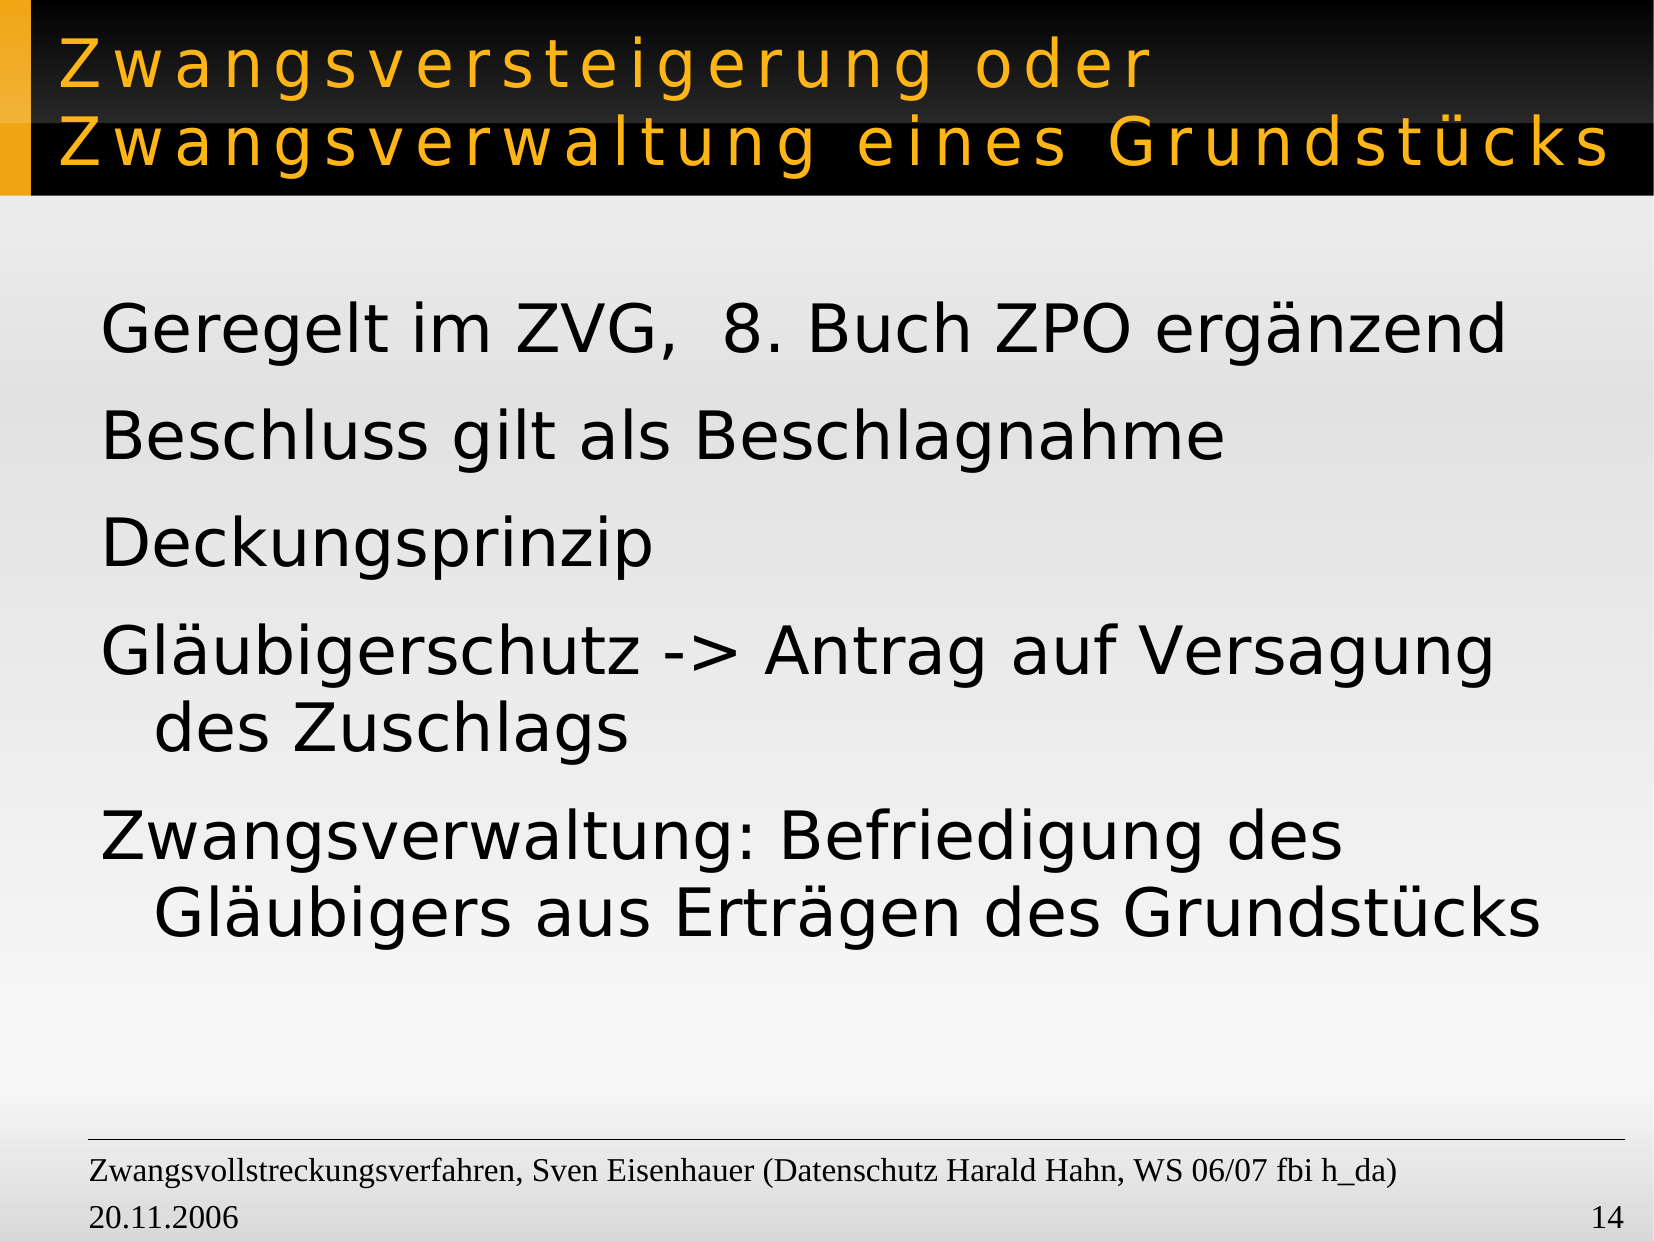

# Zwangsversteigerung oder Zwangsverwaltung eines Grundstücks
Geregelt im ZVG, 8. Buch ZPO ergänzend
Beschluss gilt als Beschlagnahme
Deckungsprinzip
Gläubigerschutz -> Antrag auf Versagung des Zuschlags
Zwangsverwaltung: Befriedigung des Gläubigers aus Erträgen des Grundstücks
Zwangsvollstreckungsverfahren, Sven Eisenhauer (Datenschutz Harald Hahn, WS 06/07 fbi h_da)
20.11.2006
14